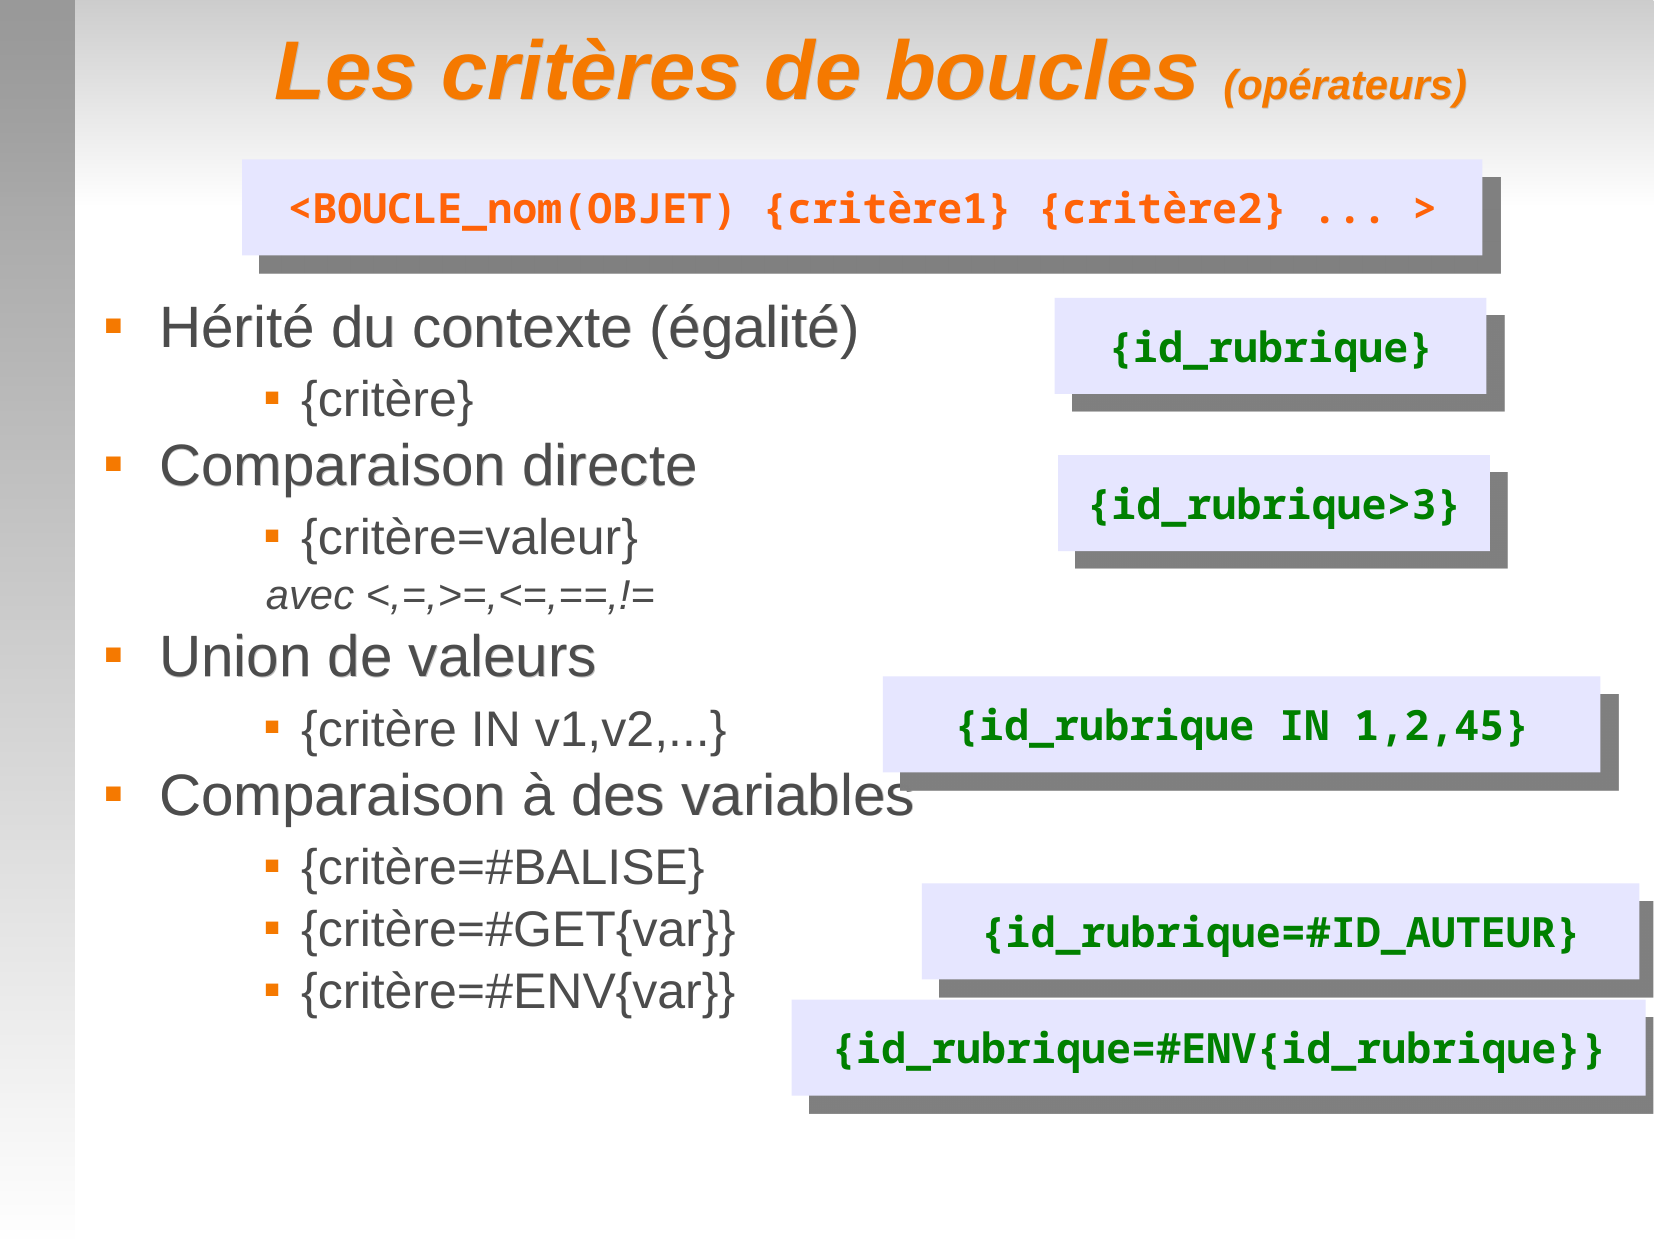

# Les critères de boucles (opérateurs)
<BOUCLE_nom(OBJET) {critère1} {critère2} ... >
Hérité du contexte (égalité)
{critère}
Comparaison directe
{critère=valeur}
avec <,=,>=,<=,==,!=
Union de valeurs
{critère IN v1,v2,...}
Comparaison à des variables
{critère=#BALISE}
{critère=#GET{var}}
{critère=#ENV{var}}
{id_rubrique}
{id_rubrique>3}
{id_rubrique IN 1,2,45}
{id_rubrique=#ID_AUTEUR}
{id_rubrique=#ENV{id_rubrique}}